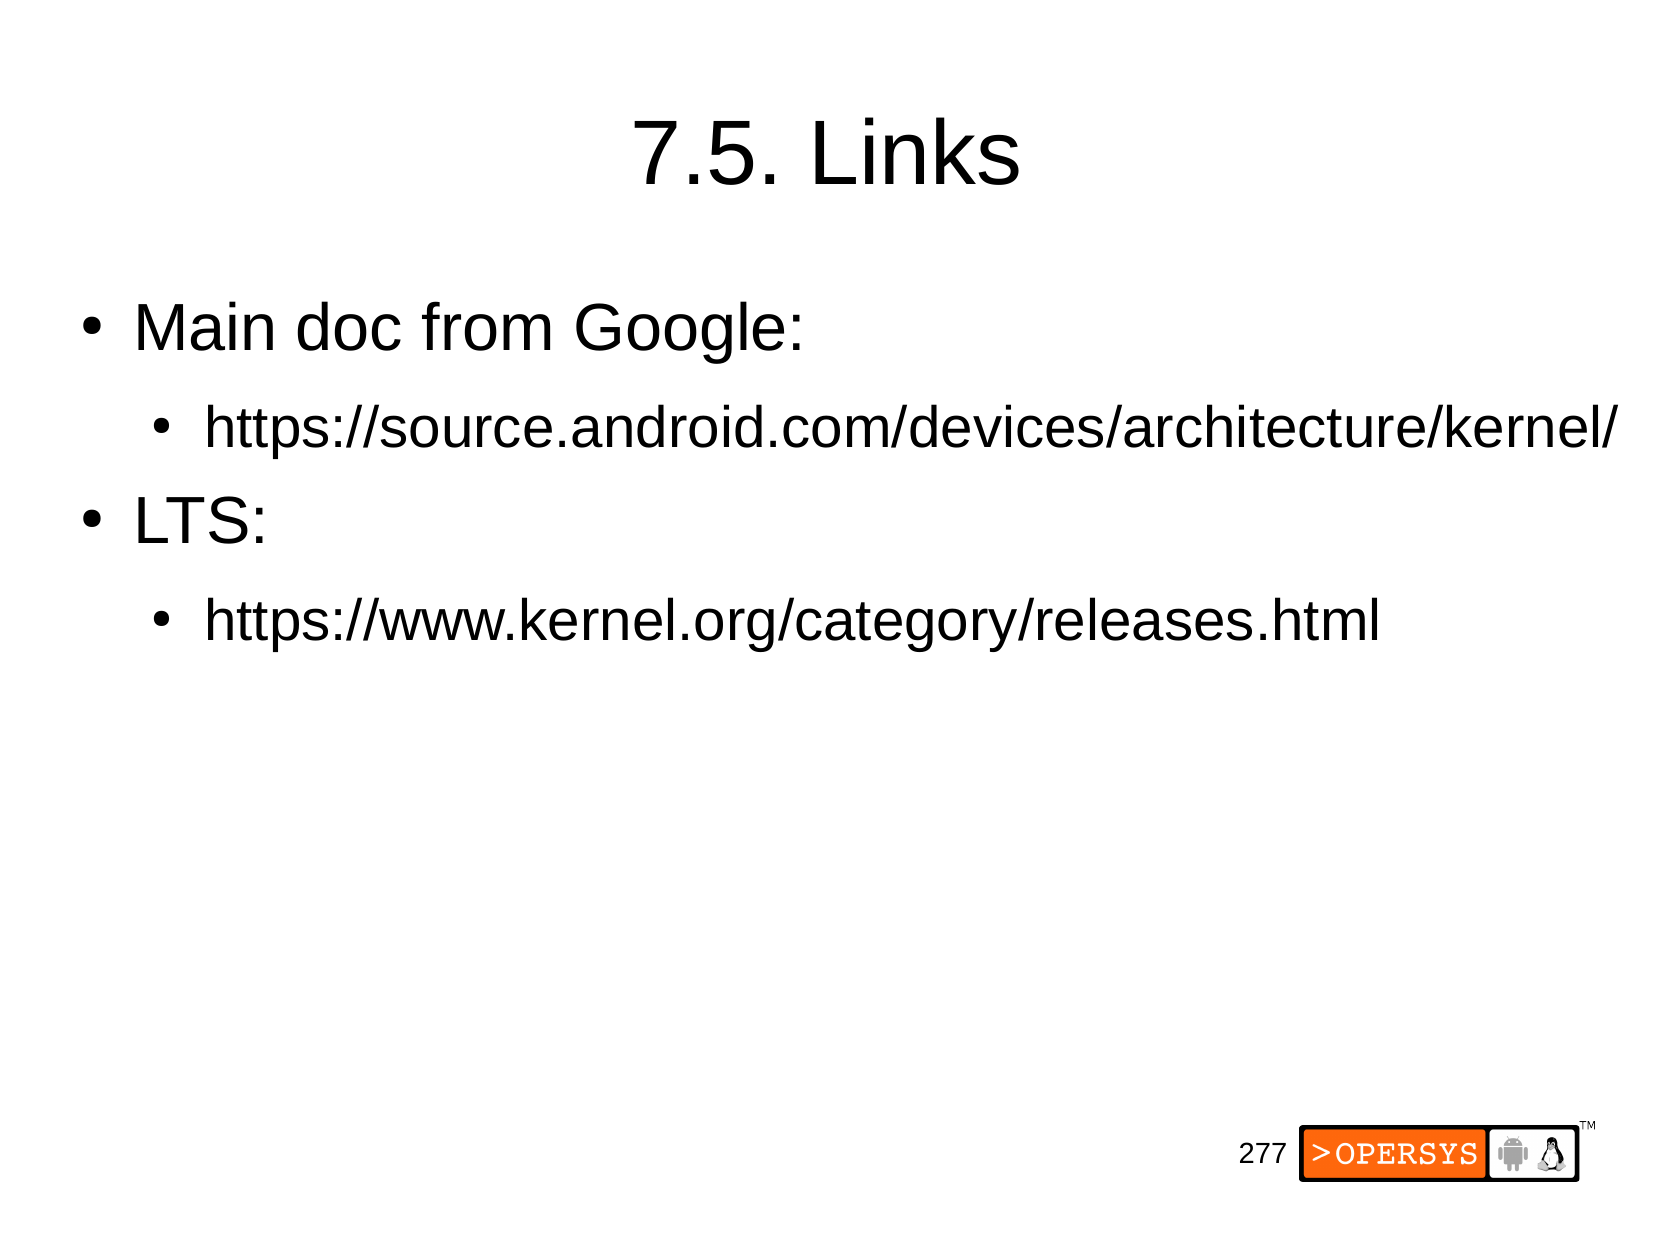

# 7.5. Links
Main doc from Google:
https://source.android.com/devices/architecture/kernel/
LTS:
https://www.kernel.org/category/releases.html